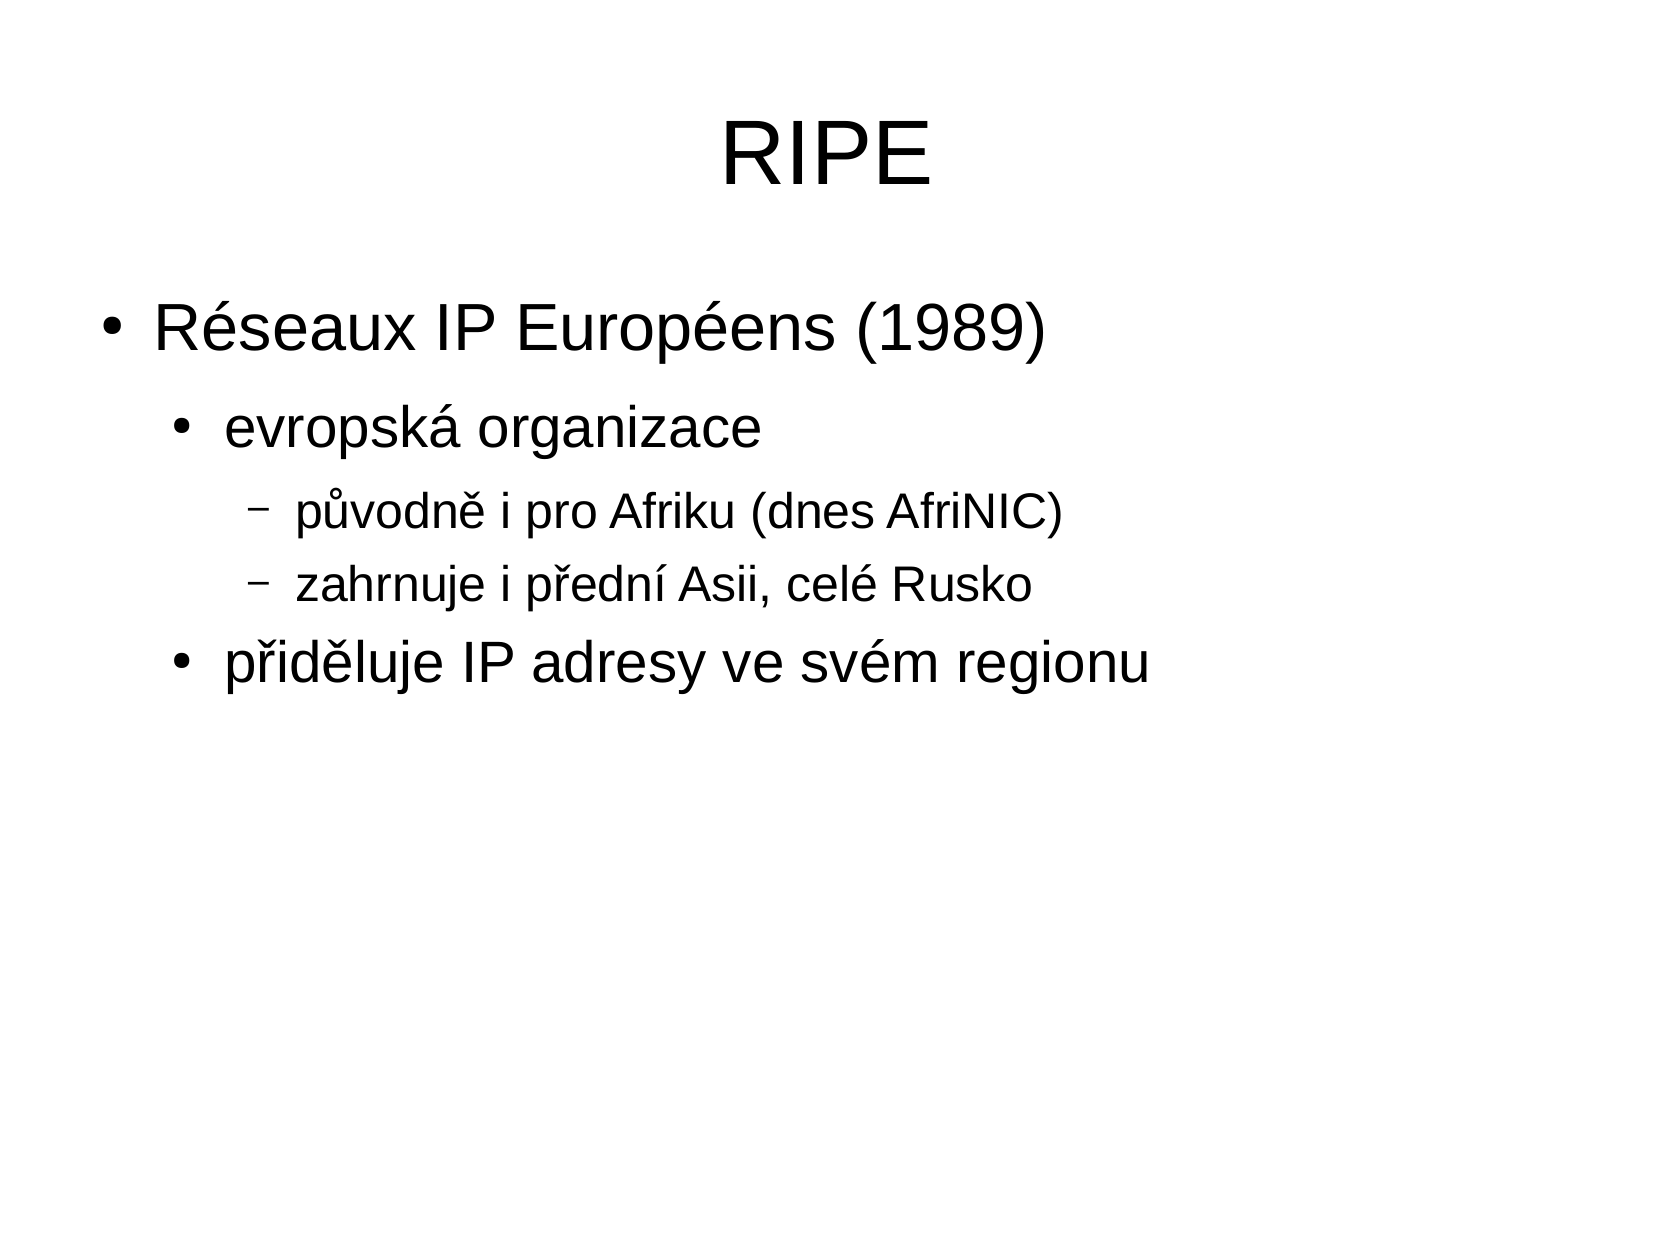

# RIPE
Réseaux IP Européens (1989)
evropská organizace
původně i pro Afriku (dnes AfriNIC)
zahrnuje i přední Asii, celé Rusko
přiděluje IP adresy ve svém regionu